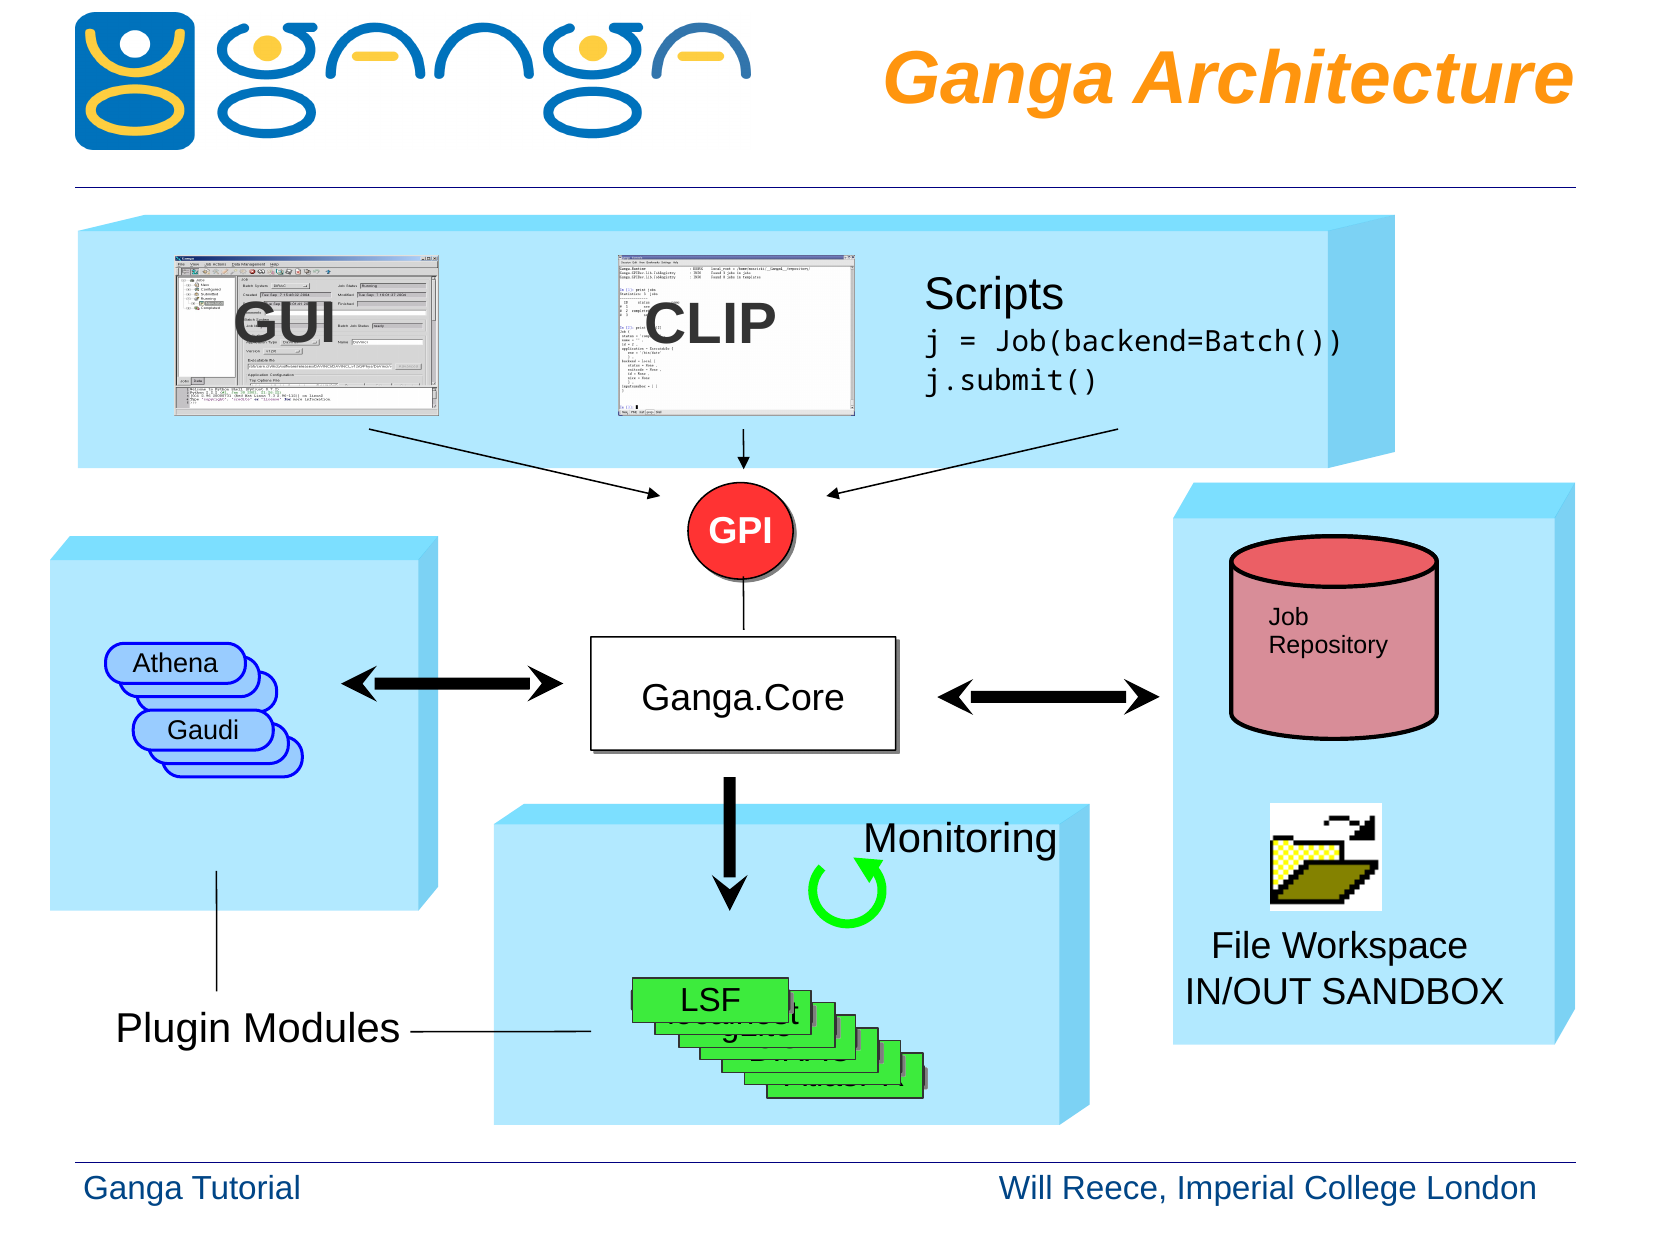

# Ganga Architecture
Client
 GUI
CLIP
Scripts
j = Job(backend=Batch())
j.submit()
GPI
Job Repository
Ganga.Core
Athena
Gaudi
Monitoring
File Workspace
 IN/OUT SANDBOX
LSF
localhost
gLite
LCG2
DIRAC
DIAL
AtlasPR
Plugin Modules
Ganga Tutorial
Will Reece, Imperial College London